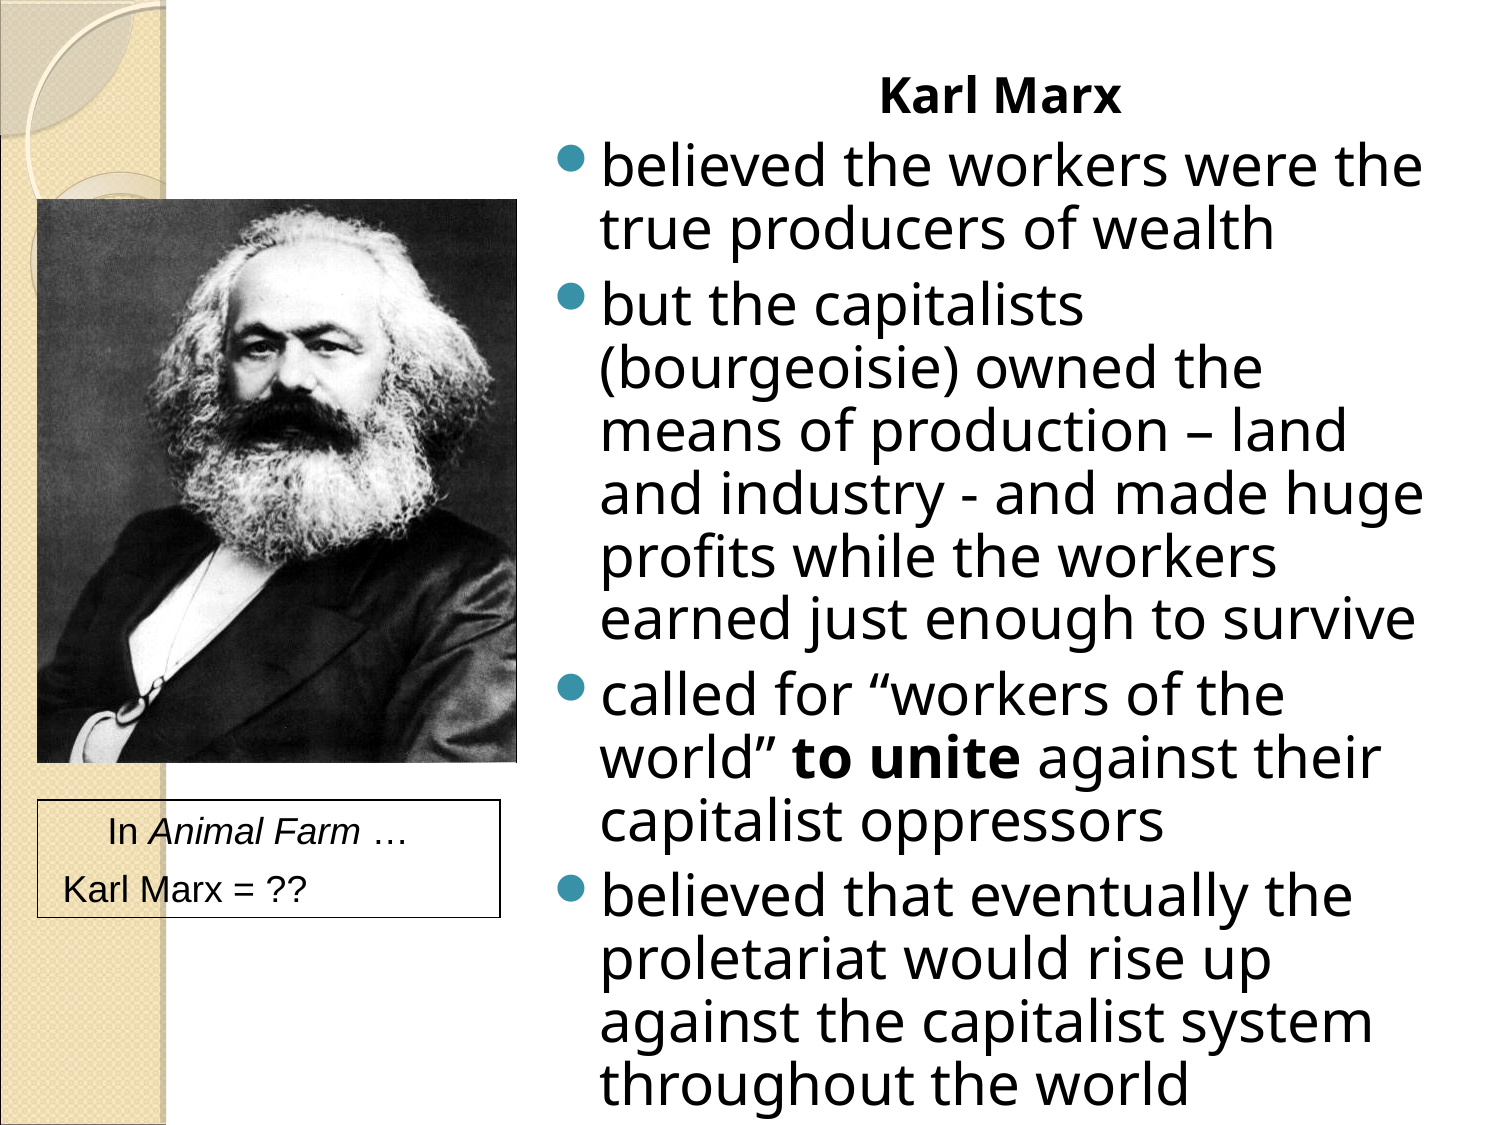

# Karl Marx
believed the workers were the true producers of wealth
but the capitalists (bourgeoisie) owned the means of production – land and industry - and made huge profits while the workers earned just enough to survive
called for “workers of the world” to unite against their capitalist oppressors
believed that eventually the proletariat would rise up against the capitalist system throughout the world
In Animal Farm …
 Karl Marx = ??